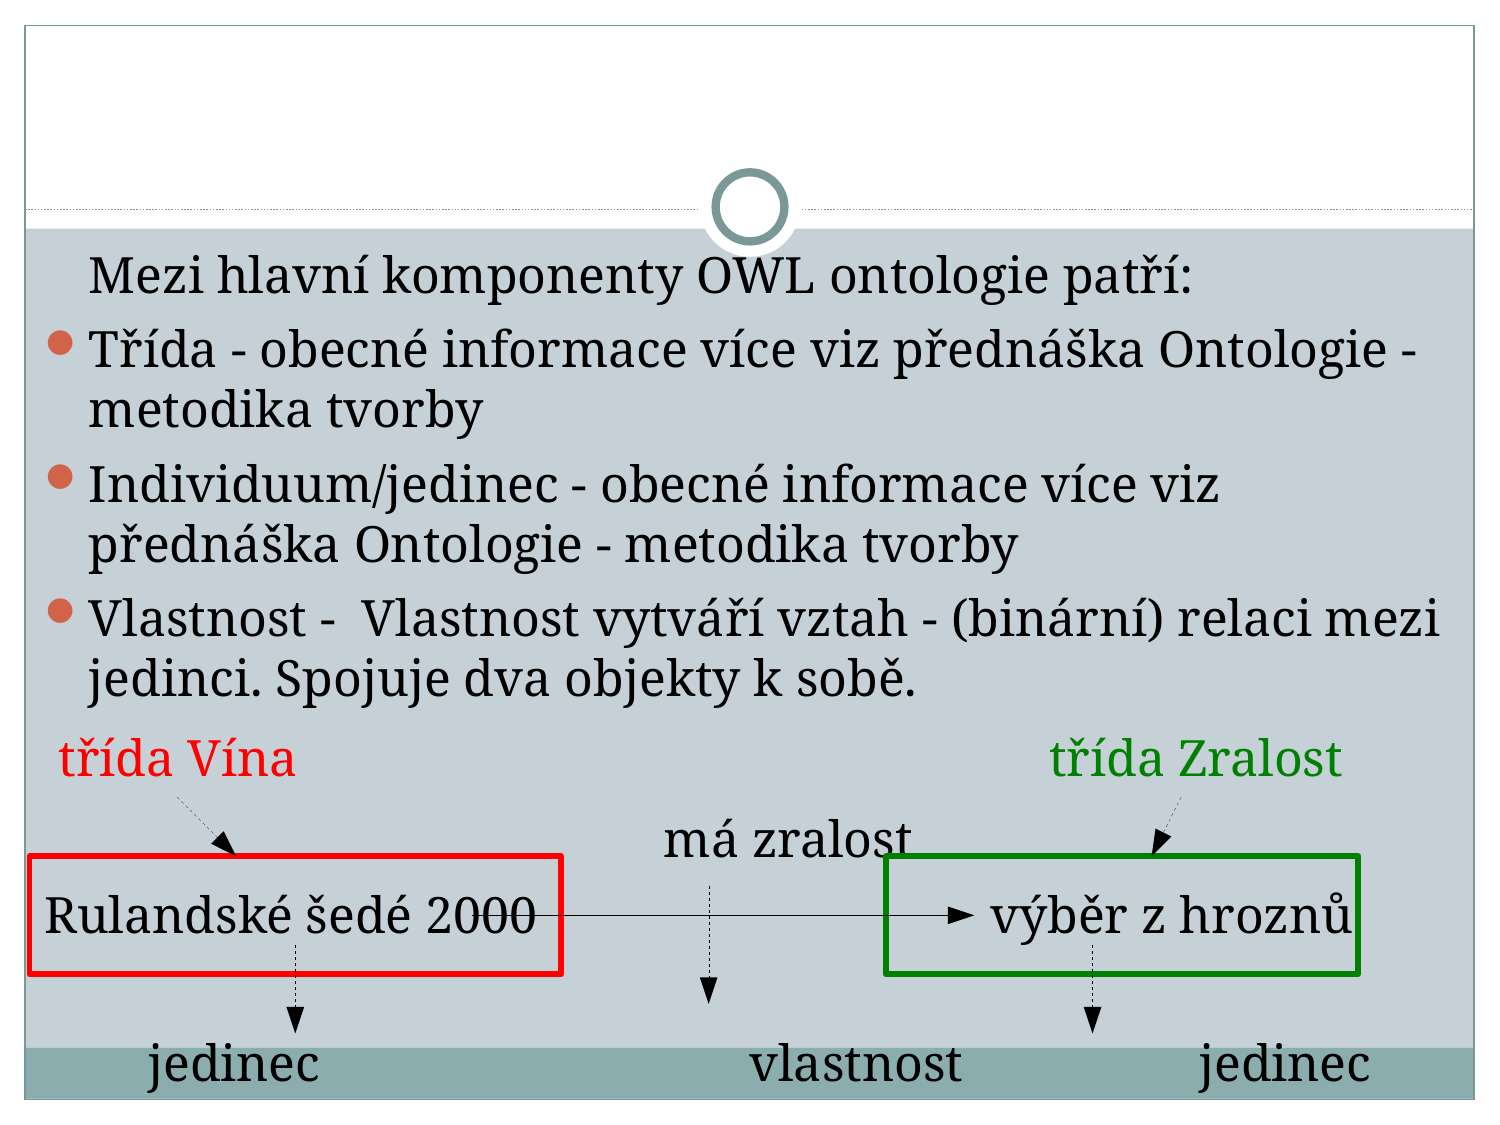

#
Mezi hlavní komponenty OWL ontologie patří:
Třída - obecné informace více viz přednáška Ontologie - metodika tvorby
Individuum/jedinec - obecné informace více viz přednáška Ontologie - metodika tvorby
Vlastnost - Vlastnost vytváří vztah - (binární) relaci mezi jedinci. Spojuje dva objekty k sobě.
 třída Vína 					třída Zralost
 má zralost
Rulandské šedé 2000 			 výběr z hroznů
 jedinec			vlastnost		jedinec